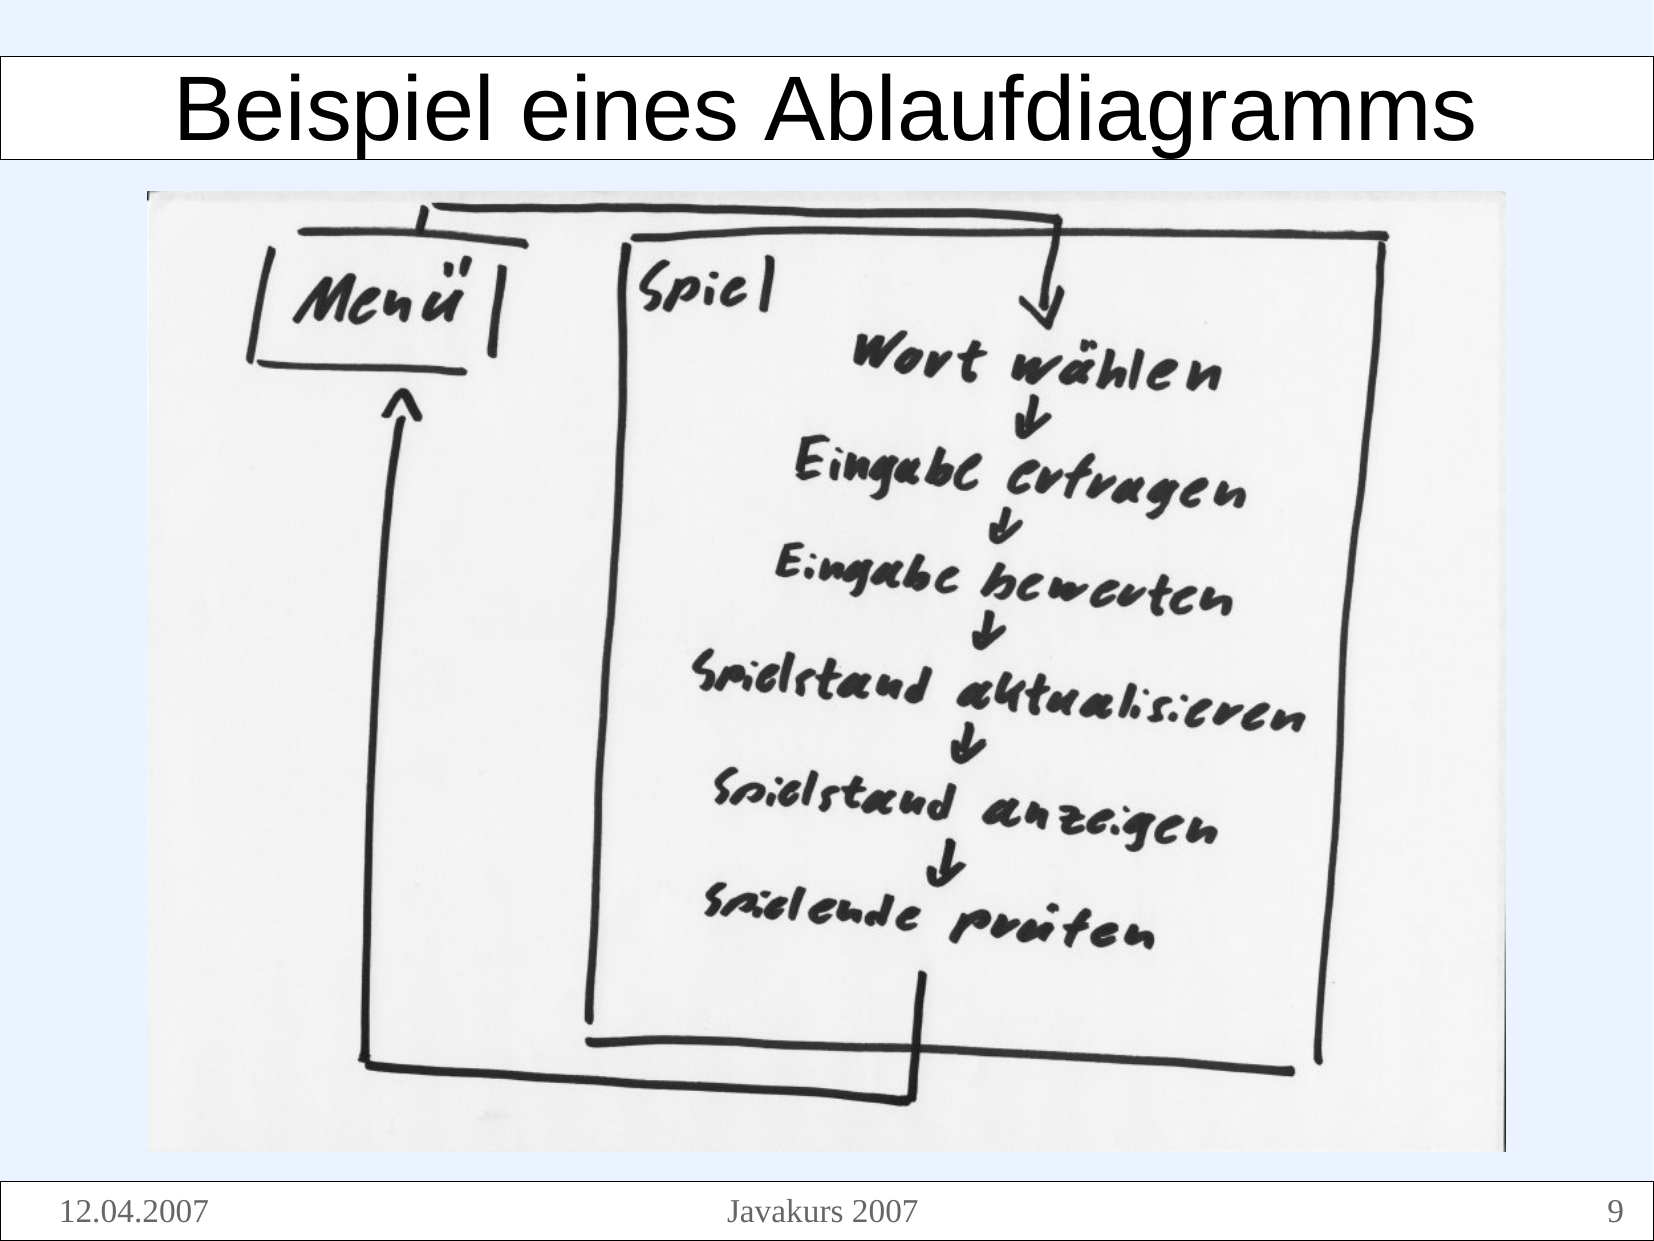

# Beispiel eines Ablaufdiagramms
12.04.2007
Javakurs 2007
9